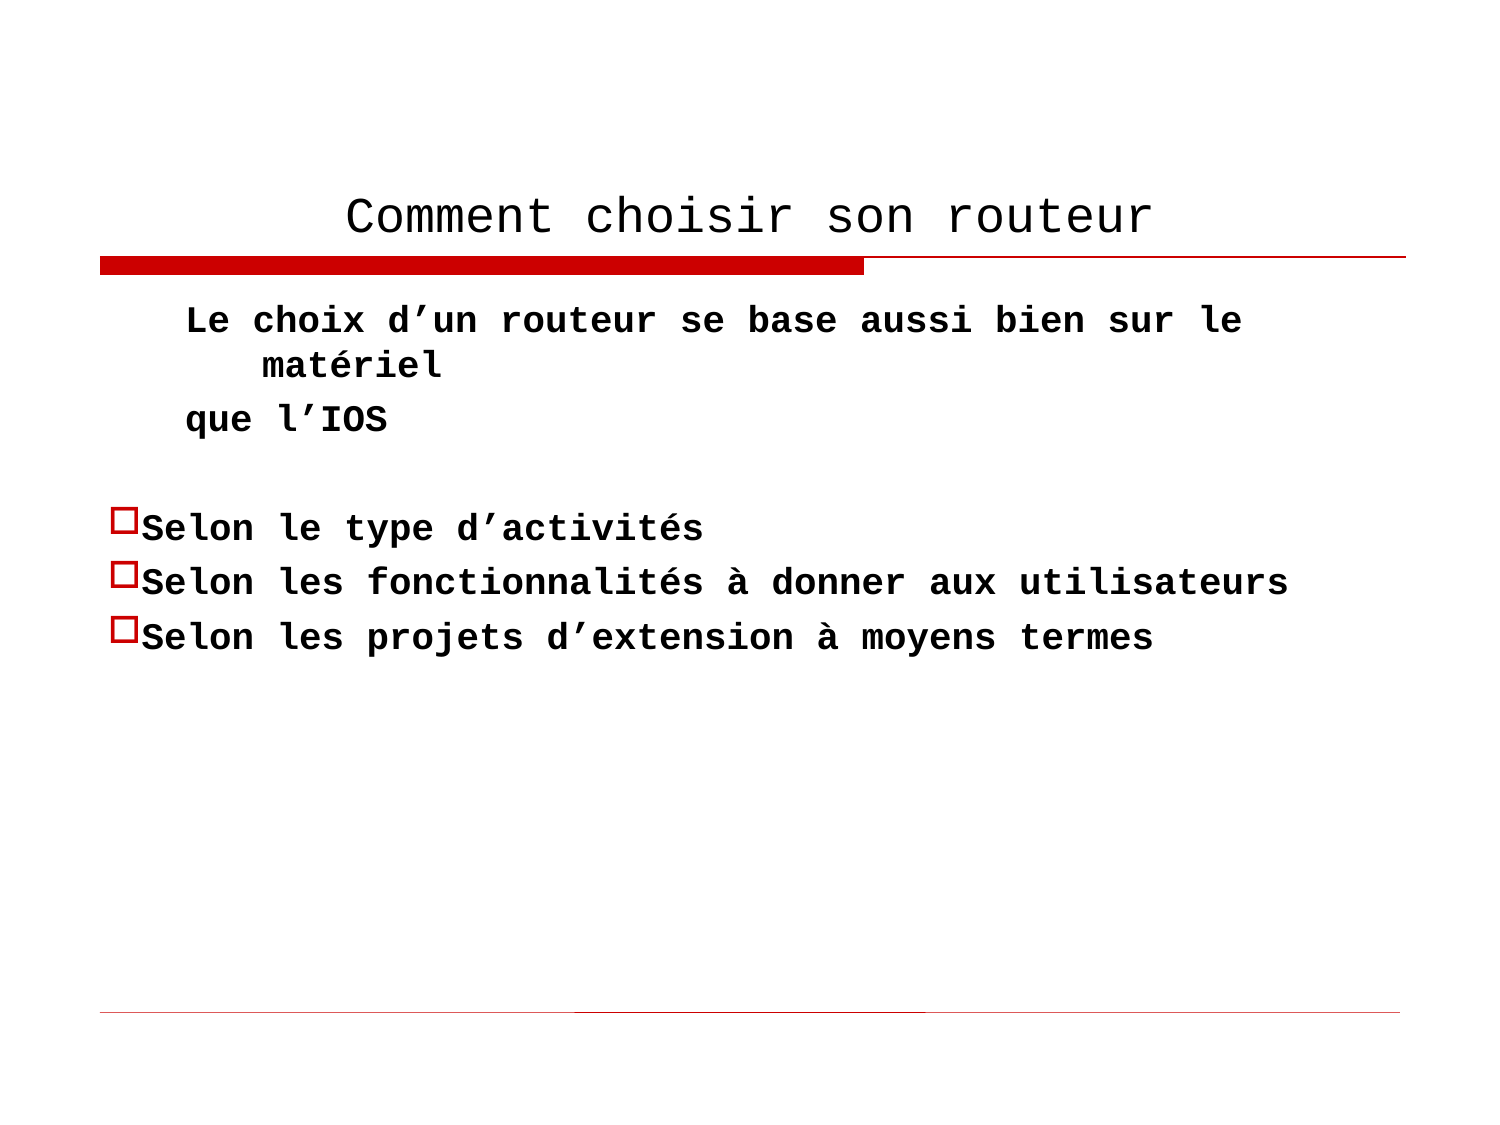

# Comment choisir son routeur
Le choix d’un routeur se base aussi bien sur le matériel
que l’IOS
Selon le type d’activités
Selon les fonctionnalités à donner aux utilisateurs
Selon les projets d’extension à moyens termes